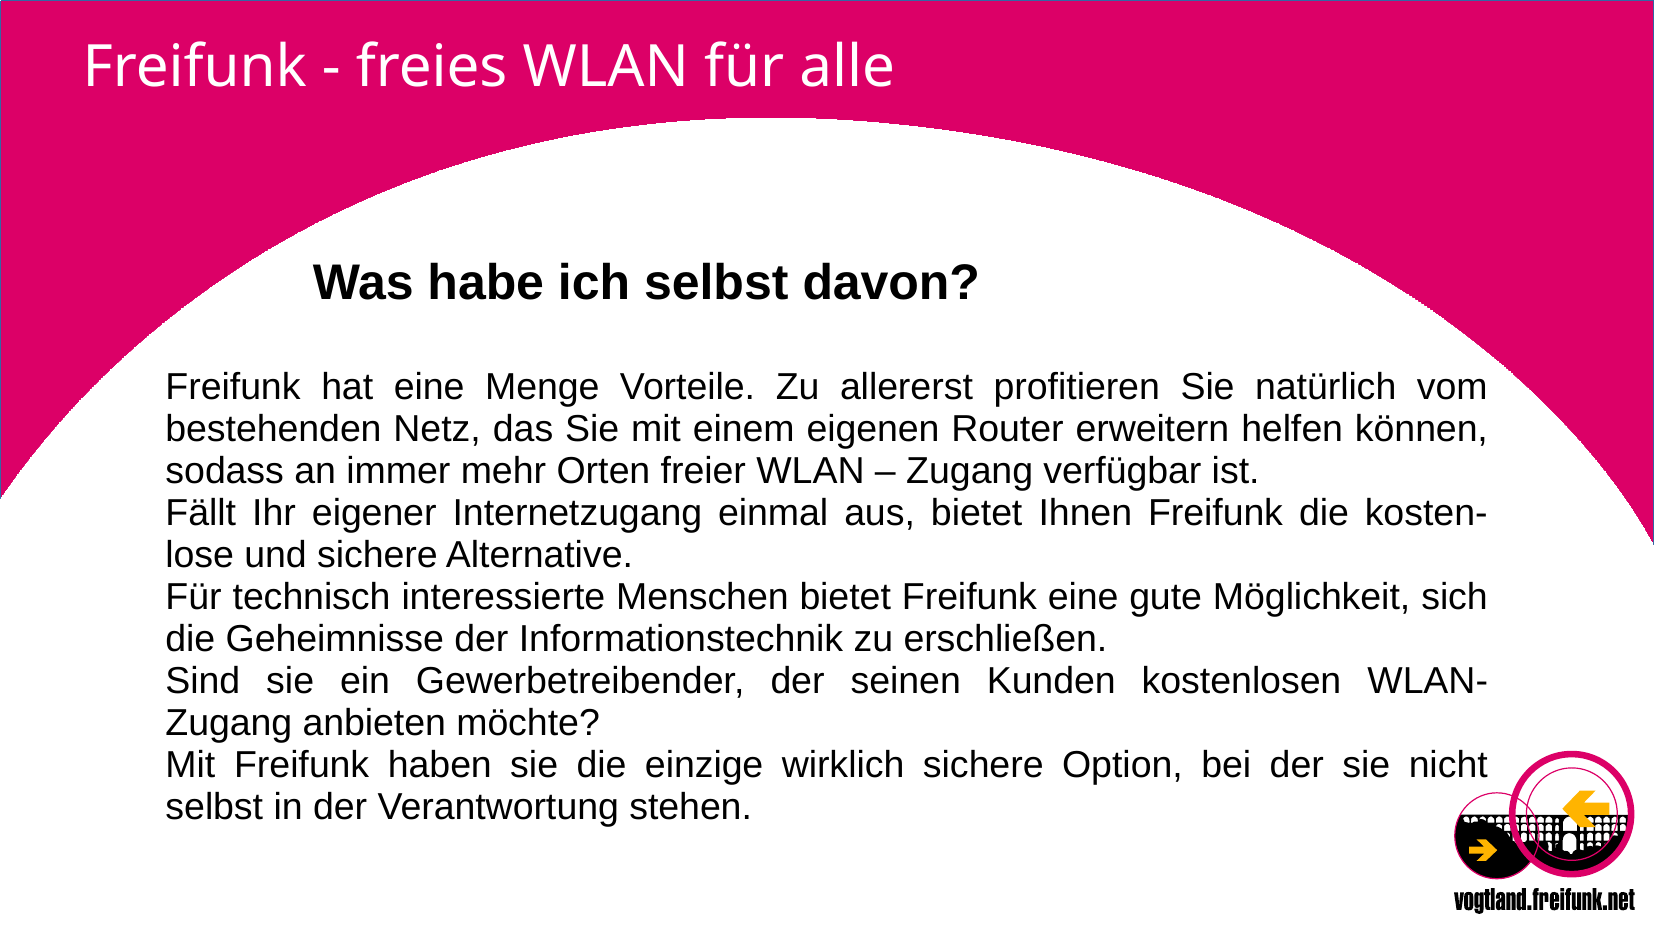

# Freifunk - freies WLAN für alle
		Was habe ich selbst davon?
Freifunk hat eine Menge Vorteile. Zu allererst profitieren Sie natürlich vom bestehenden Netz, das Sie mit einem eigenen Router erweitern helfen können, sodass an immer mehr Orten freier WLAN – Zugang verfügbar ist.
Fällt Ihr eigener Internetzugang einmal aus, bietet Ihnen Freifunk die kosten-lose und sichere Alternative.
Für technisch interessierte Menschen bietet Freifunk eine gute Möglichkeit, sich die Geheimnisse der Informationstechnik zu erschließen.
Sind sie ein Gewerbetreibender, der seinen Kunden kostenlosen WLAN-Zugang anbieten möchte?
Mit Freifunk haben sie die einzige wirklich sichere Option, bei der sie nicht selbst in der Verantwortung stehen.